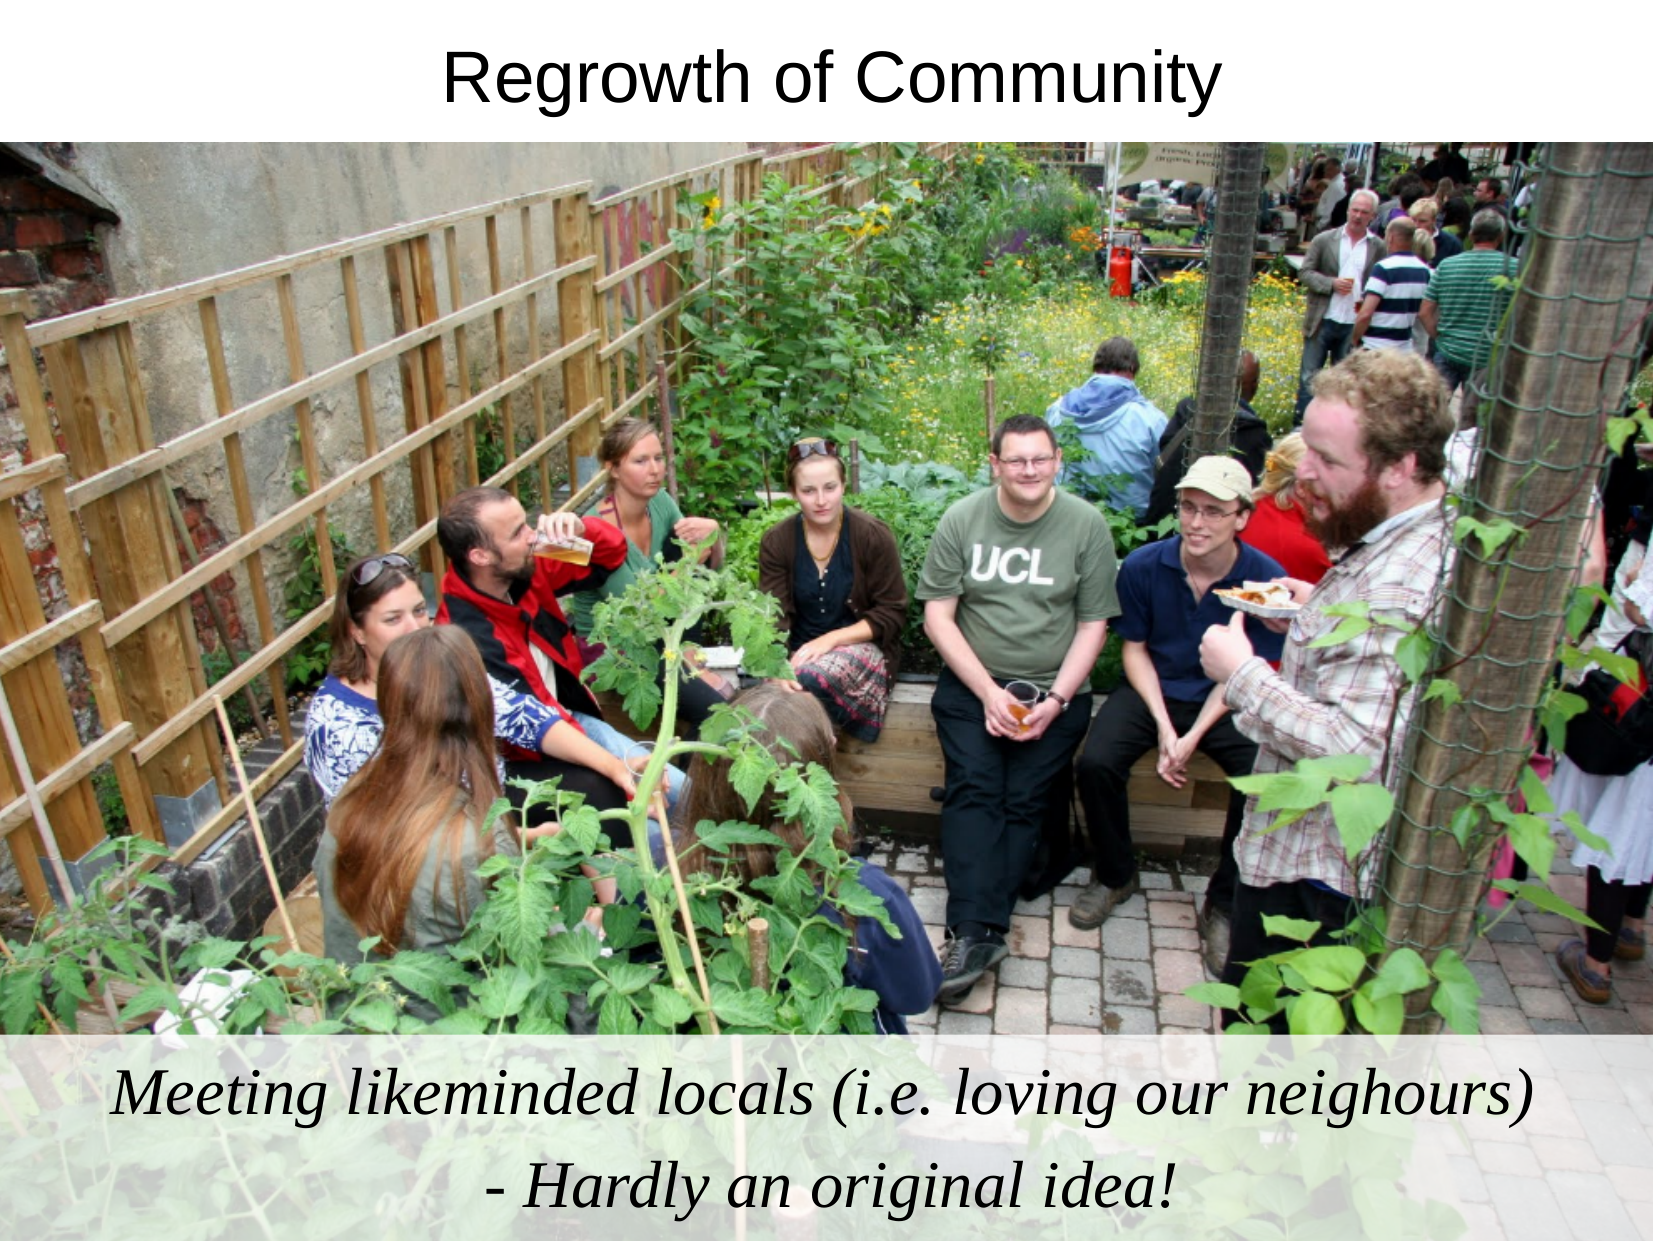

Regrowth of Community
Meeting likeminded locals (i.e. loving our neighours)
 - Hardly an original idea!